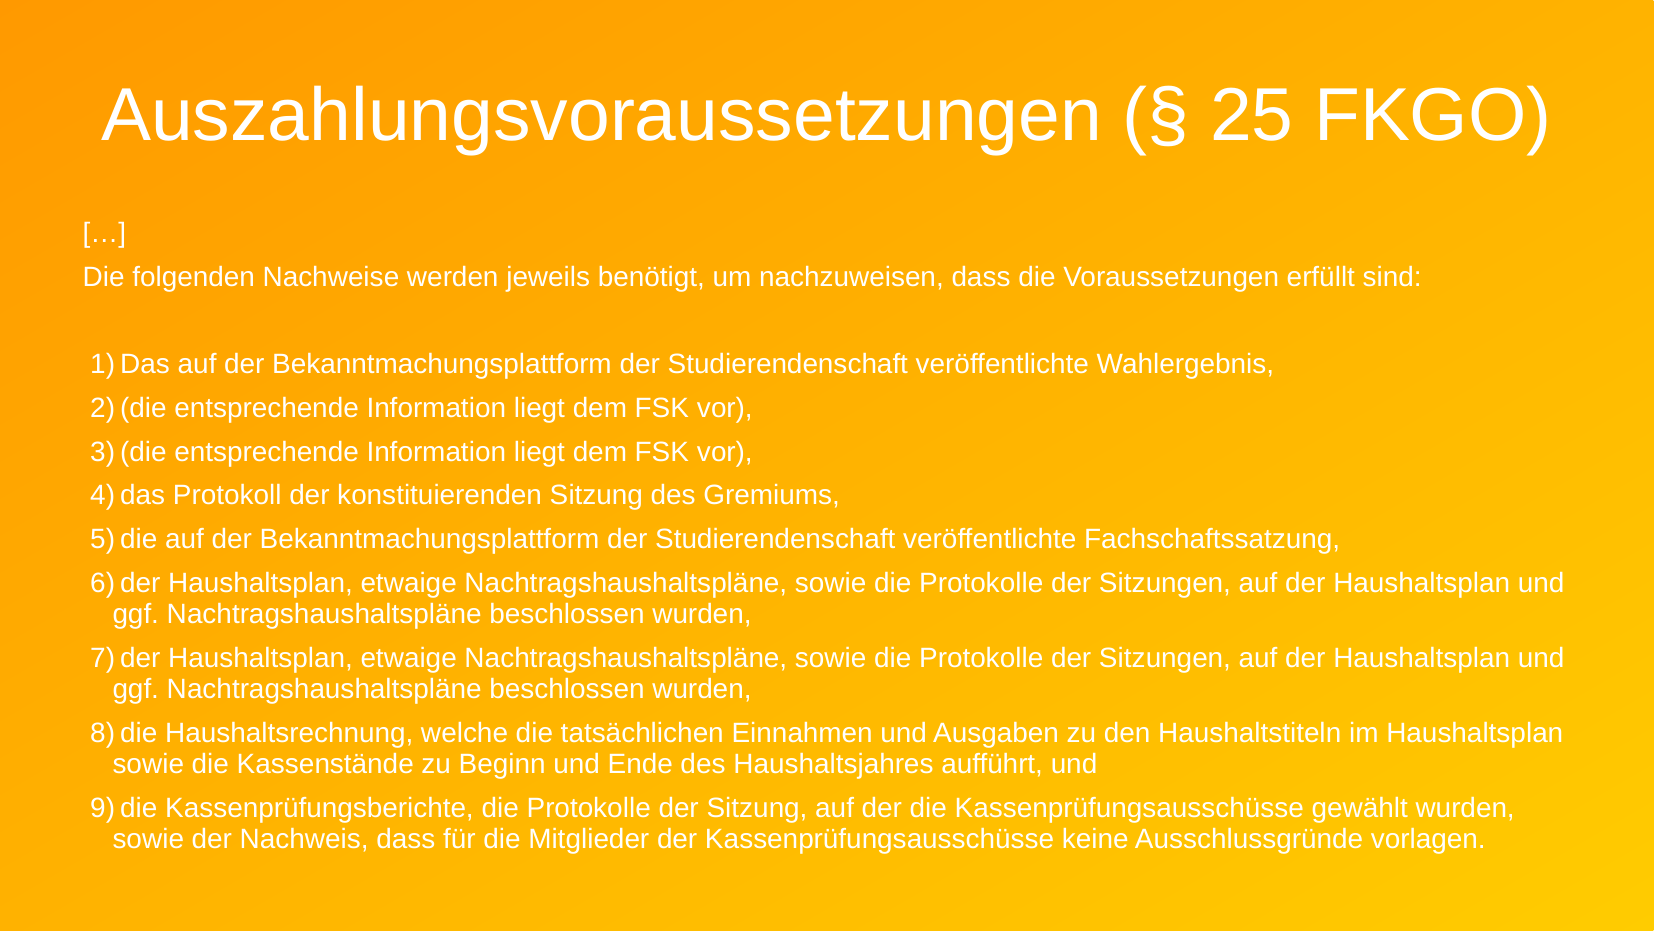

# Auszahlungsvoraussetzungen (§ 25 FKGO)
[…]
Die folgenden Nachweise werden jeweils benötigt, um nachzuweisen, dass die Voraussetzungen erfüllt sind:
 Das auf der Bekanntmachungsplattform der Studierendenschaft veröffentlichte Wahlergebnis,
 (die entsprechende Information liegt dem FSK vor),
 (die entsprechende Information liegt dem FSK vor),
 das Protokoll der konstituierenden Sitzung des Gremiums,
 die auf der Bekanntmachungsplattform der Studierendenschaft veröffentlichte Fachschaftssatzung,
 der Haushaltsplan, etwaige Nachtragshaushaltspläne, sowie die Protokolle der Sitzungen, auf der Haushaltsplan und ggf. Nachtragshaushaltspläne beschlossen wurden,
 der Haushaltsplan, etwaige Nachtragshaushaltspläne, sowie die Protokolle der Sitzungen, auf der Haushaltsplan und ggf. Nachtragshaushaltspläne beschlossen wurden,
 die Haushaltsrechnung, welche die tatsächlichen Einnahmen und Ausgaben zu den Haushaltstiteln im Haushaltsplan sowie die Kassenstände zu Beginn und Ende des Haushaltsjahres aufführt, und
 die Kassenprüfungsberichte, die Protokolle der Sitzung, auf der die Kassenprüfungsausschüsse gewählt wurden, sowie der Nachweis, dass für die Mitglieder der Kassenprüfungsausschüsse keine Ausschlussgründe vorlagen.